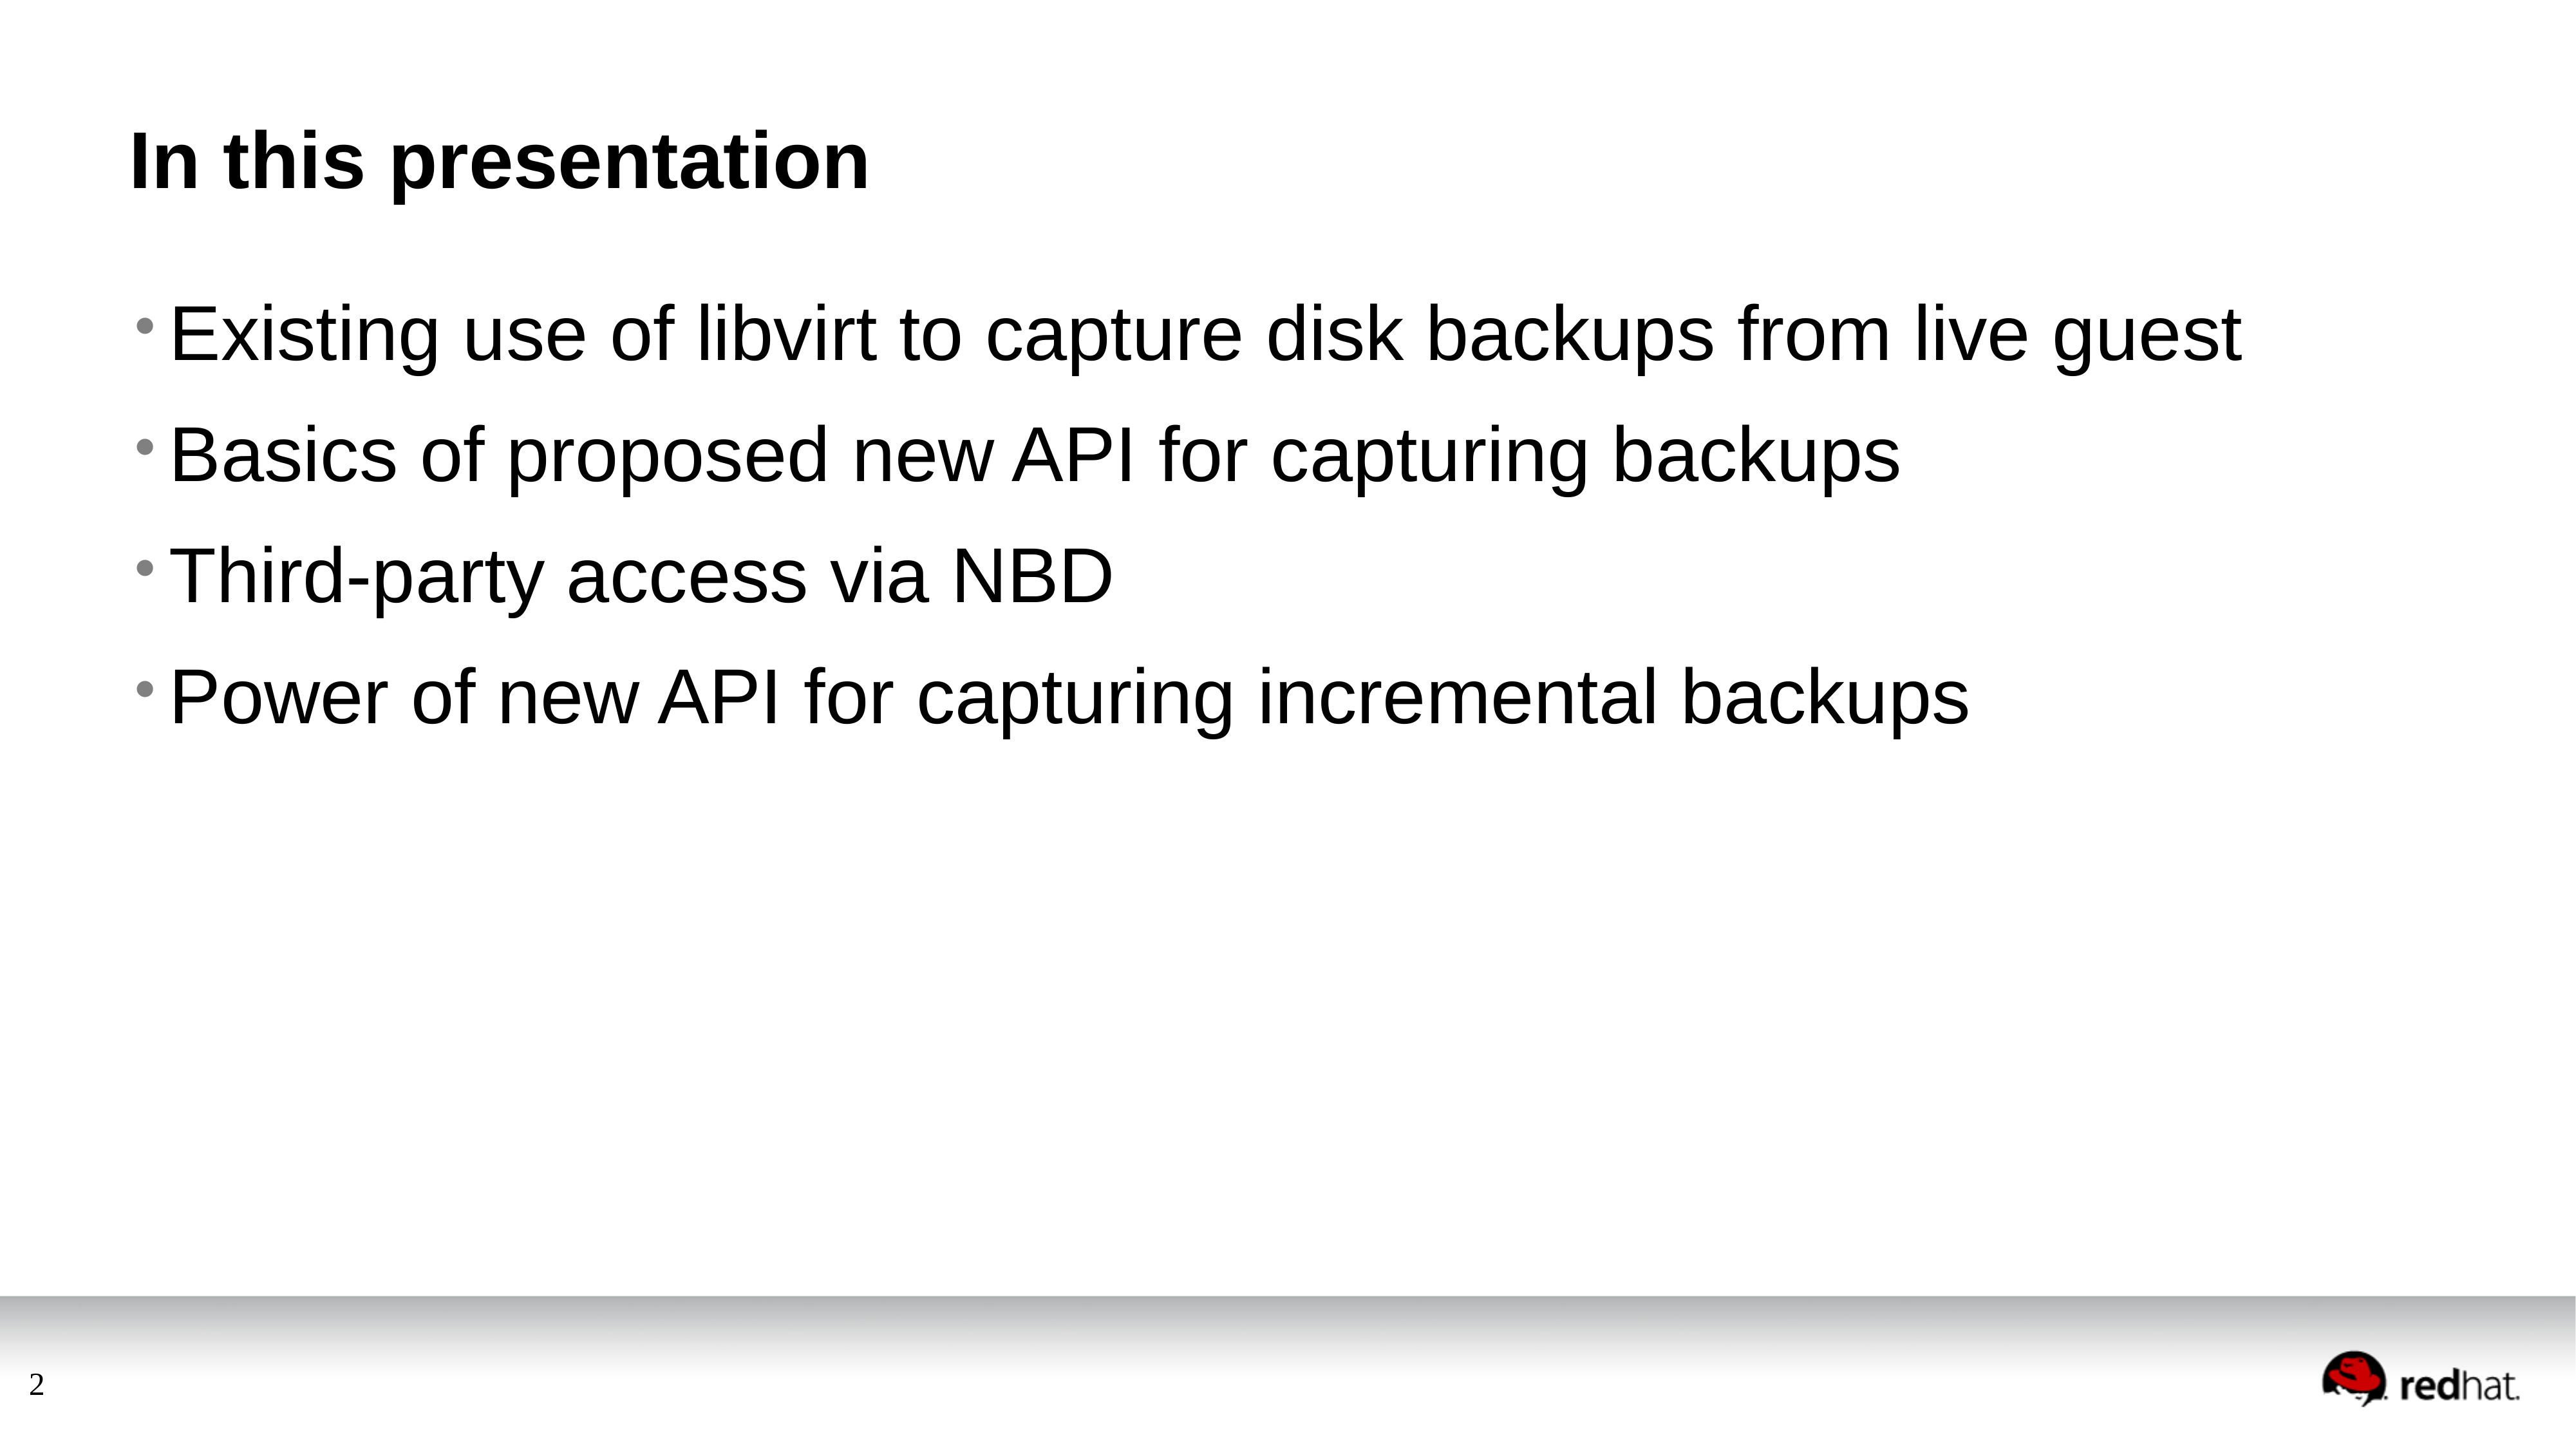

# In this presentation
Existing use of libvirt to capture disk backups from live guest
Basics of proposed new API for capturing backups
Third-party access via NBD
Power of new API for capturing incremental backups
2